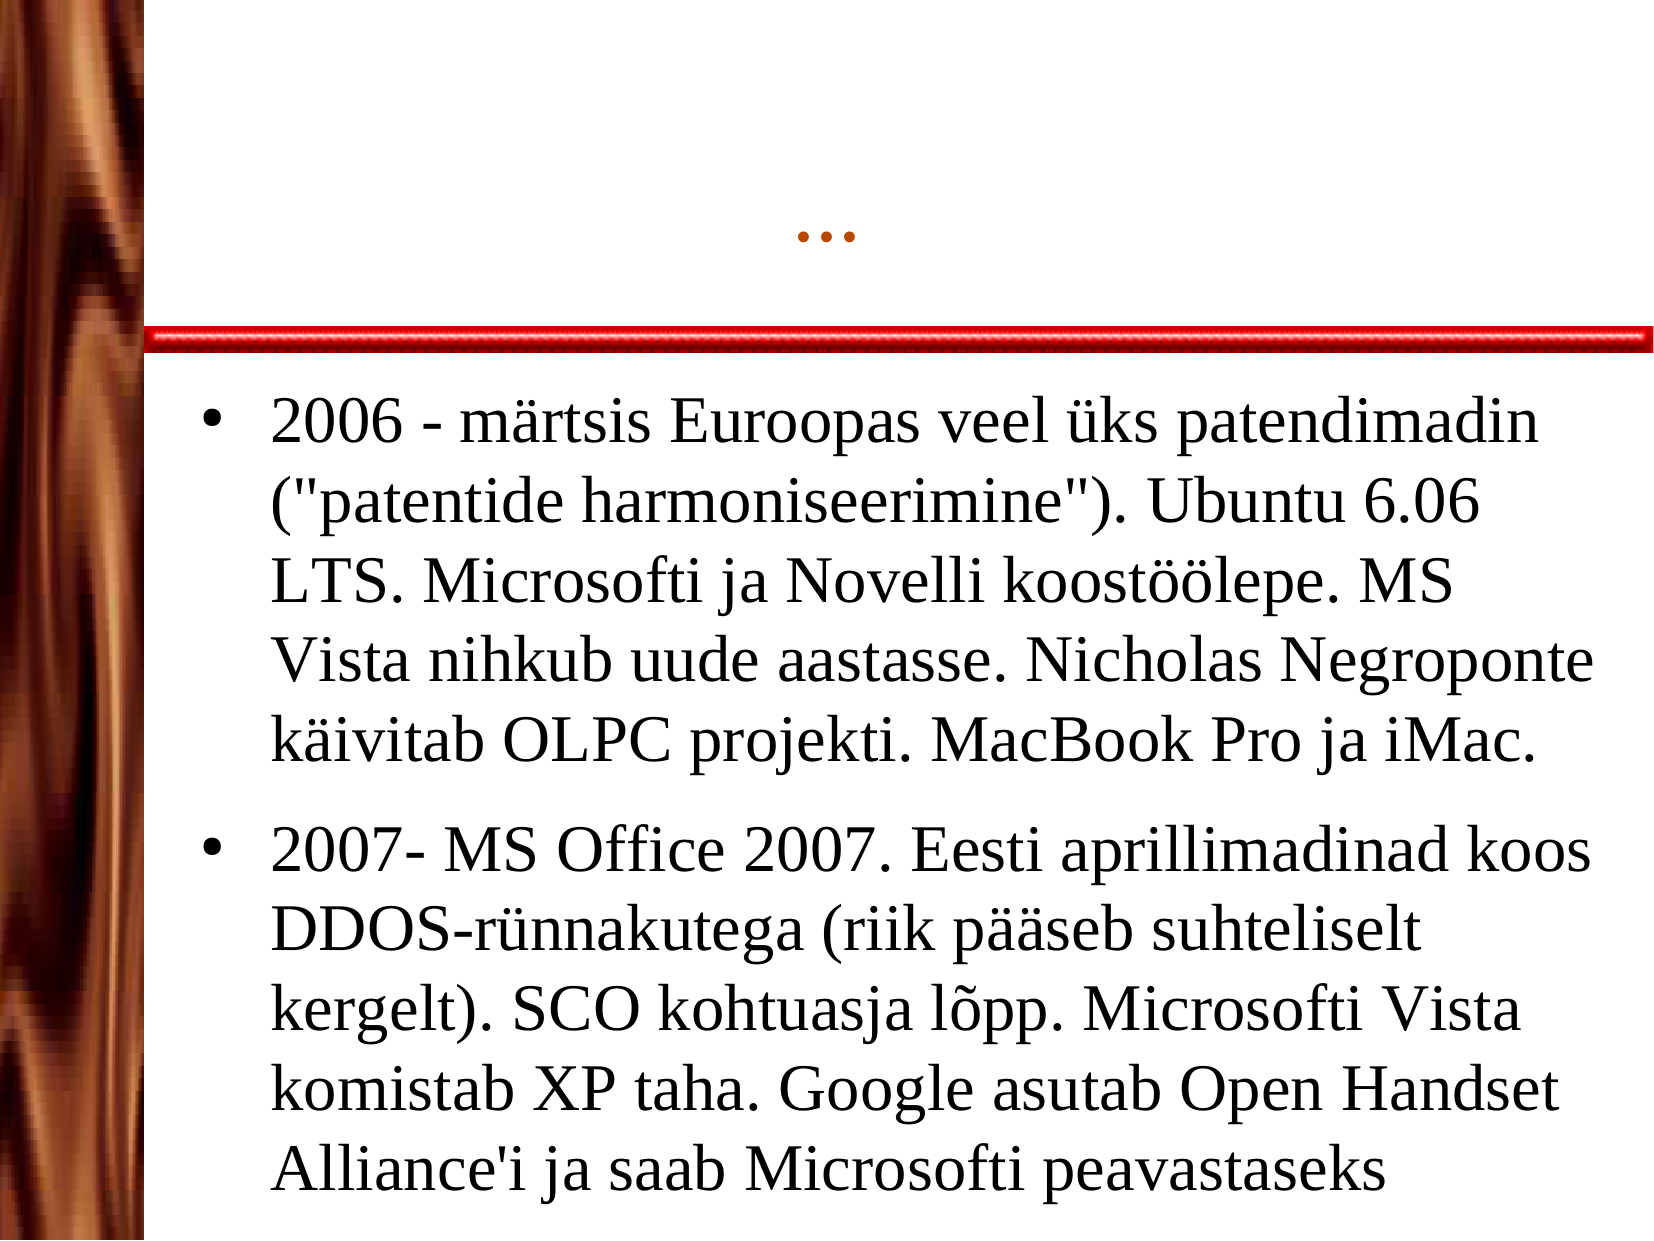

# ...
2006 - märtsis Euroopas veel üks patendimadin ("patentide harmoniseerimine"). Ubuntu 6.06 LTS. Microsofti ja Novelli koostöölepe. MS Vista nihkub uude aastasse. Nicholas Negroponte käivitab OLPC projekti. MacBook Pro ja iMac.
2007- MS Office 2007. Eesti aprillimadinad koos DDOS-rünnakutega (riik pääseb suhteliselt kergelt). SCO kohtuasja lõpp. Microsofti Vista komistab XP taha. Google asutab Open Handset Alliance'i ja saab Microsofti peavastaseks